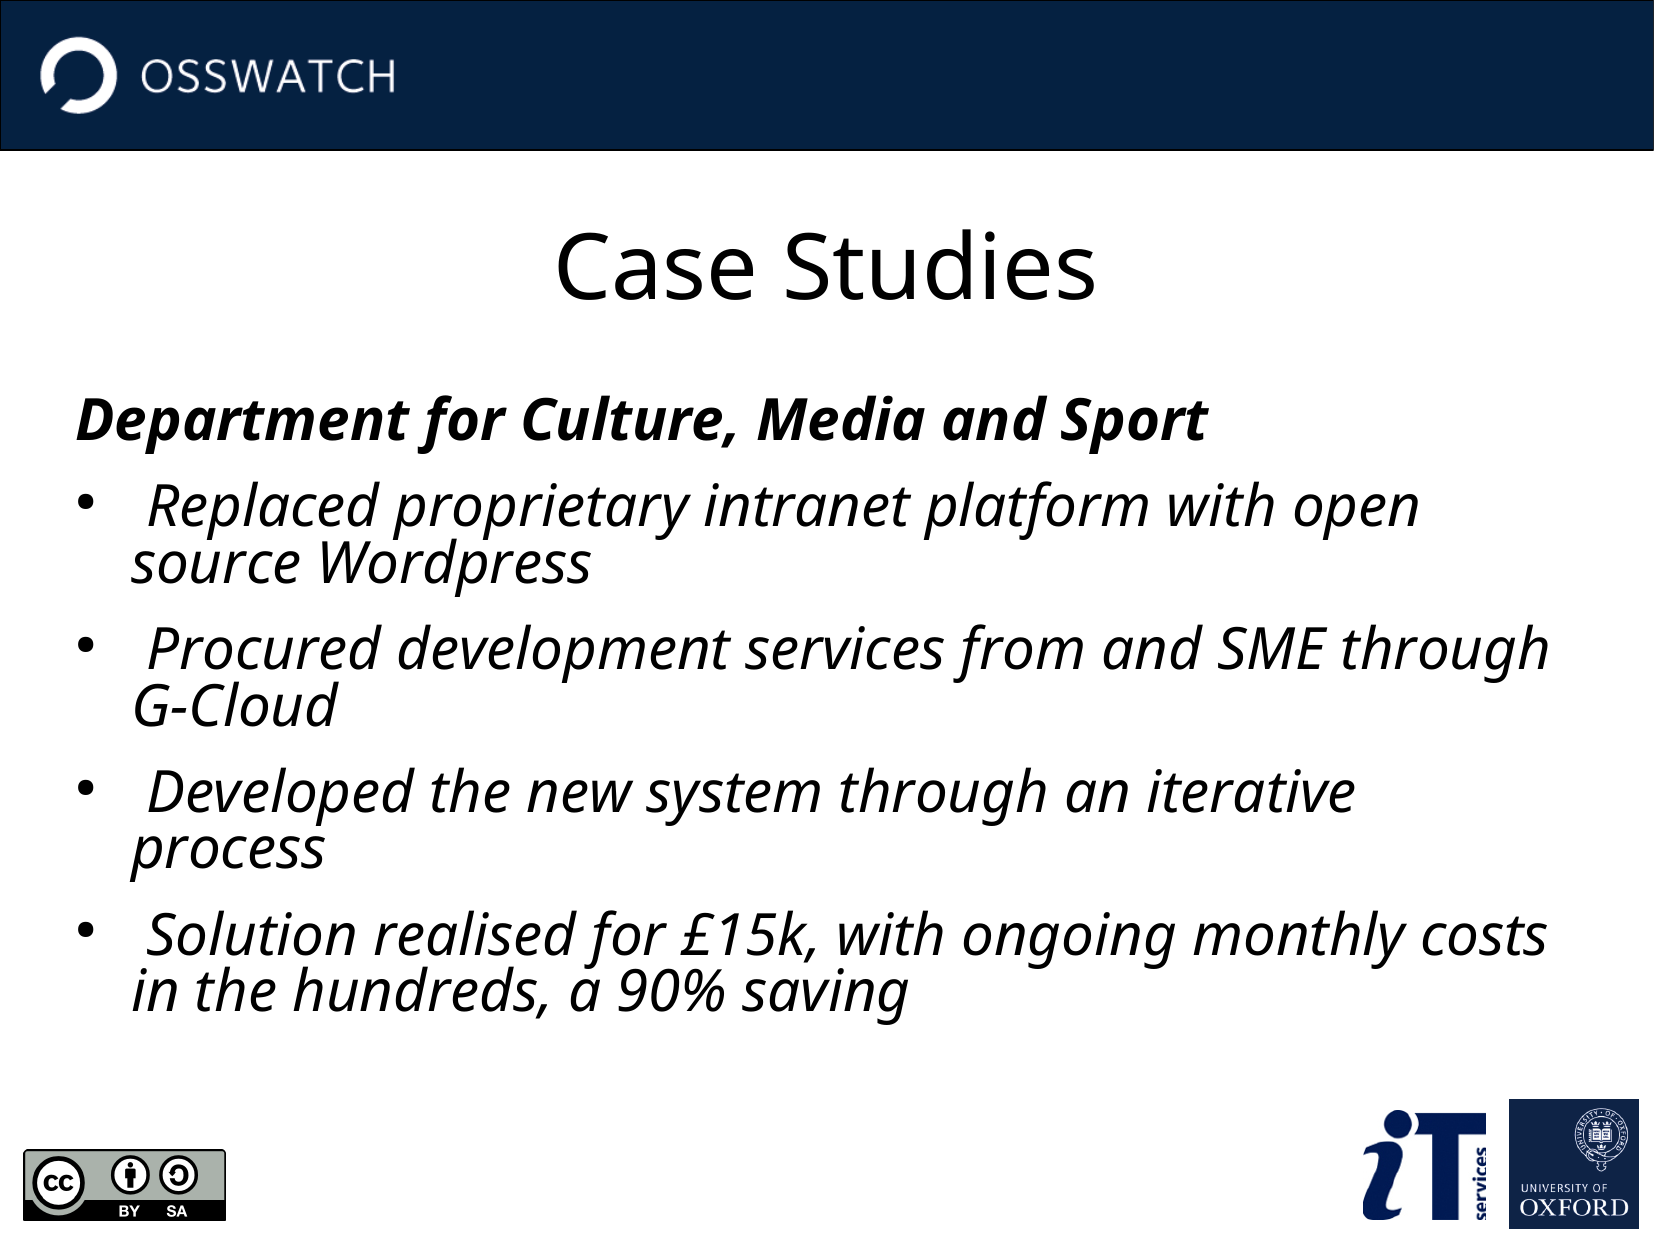

# Case Studies
Department for Culture, Media and Sport
 Replaced proprietary intranet platform with open source Wordpress
 Procured development services from and SME through G-Cloud
 Developed the new system through an iterative process
 Solution realised for £15k, with ongoing monthly costs in the hundreds, a 90% saving